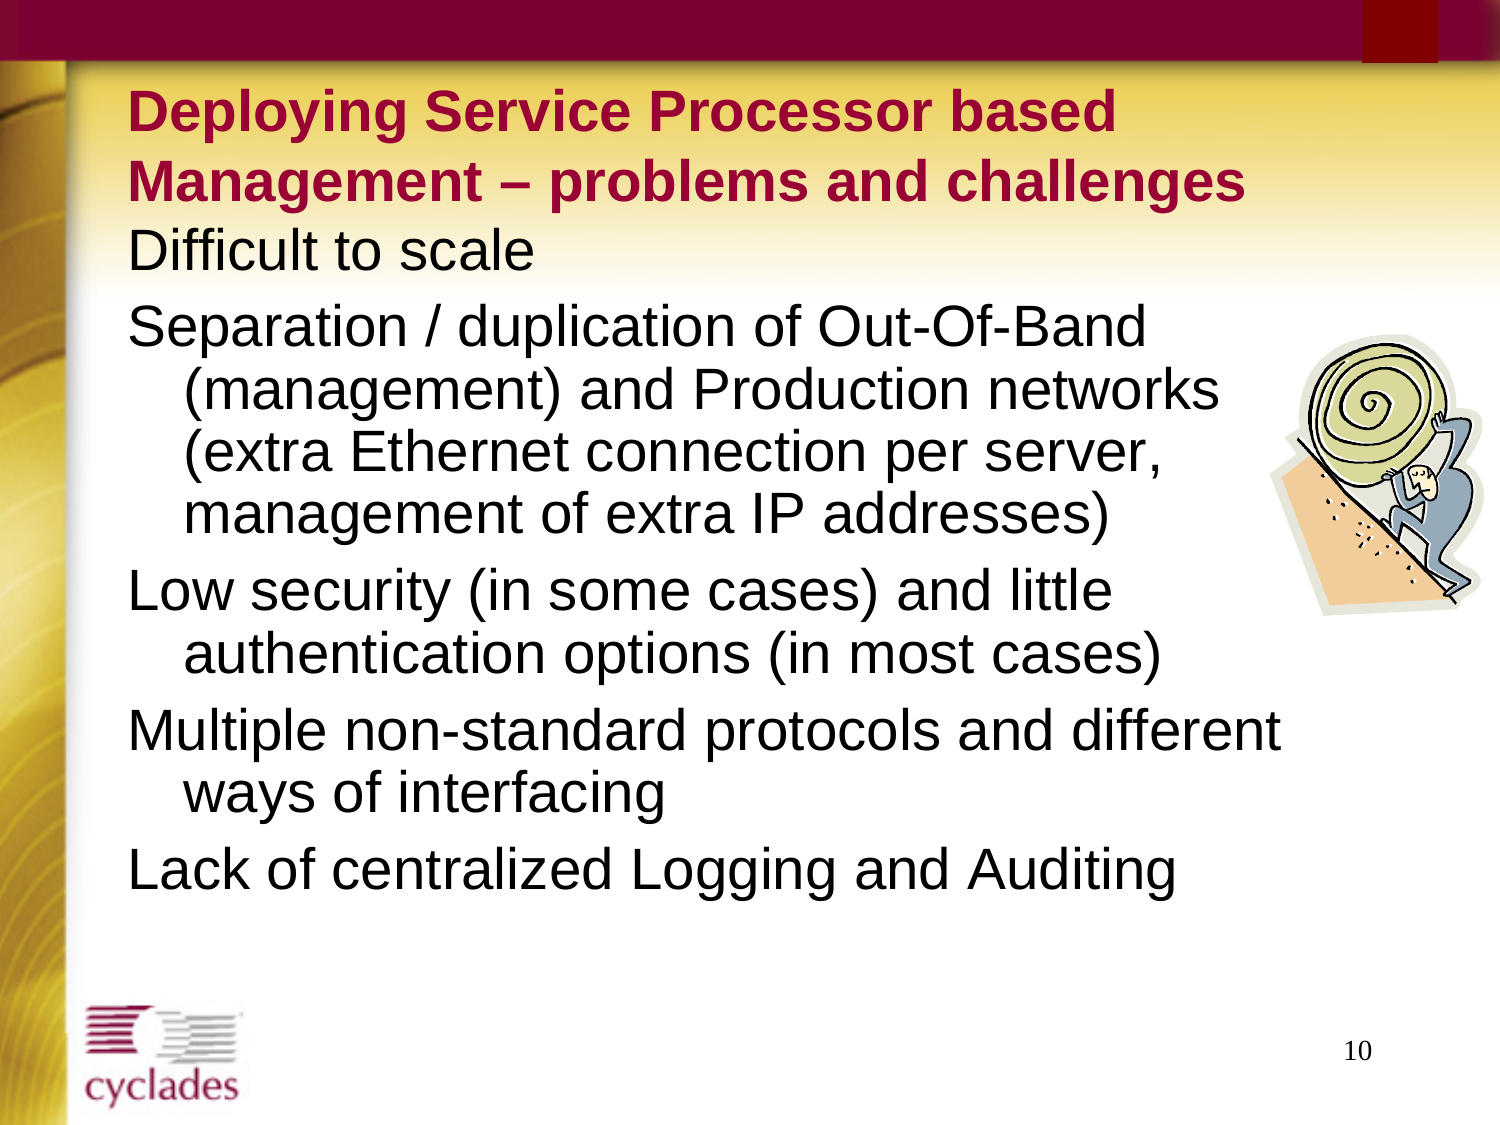

# Deploying Service Processor based Management – problems and challenges
Difficult to scale
Separation / duplication of Out-Of-Band (management) and Production networks
(extra Ethernet connection per server, management of extra IP addresses)
Low security (in some cases) and little authentication options (in most cases)
Multiple non-standard protocols and different ways of interfacing
Lack of centralized Logging and Auditing